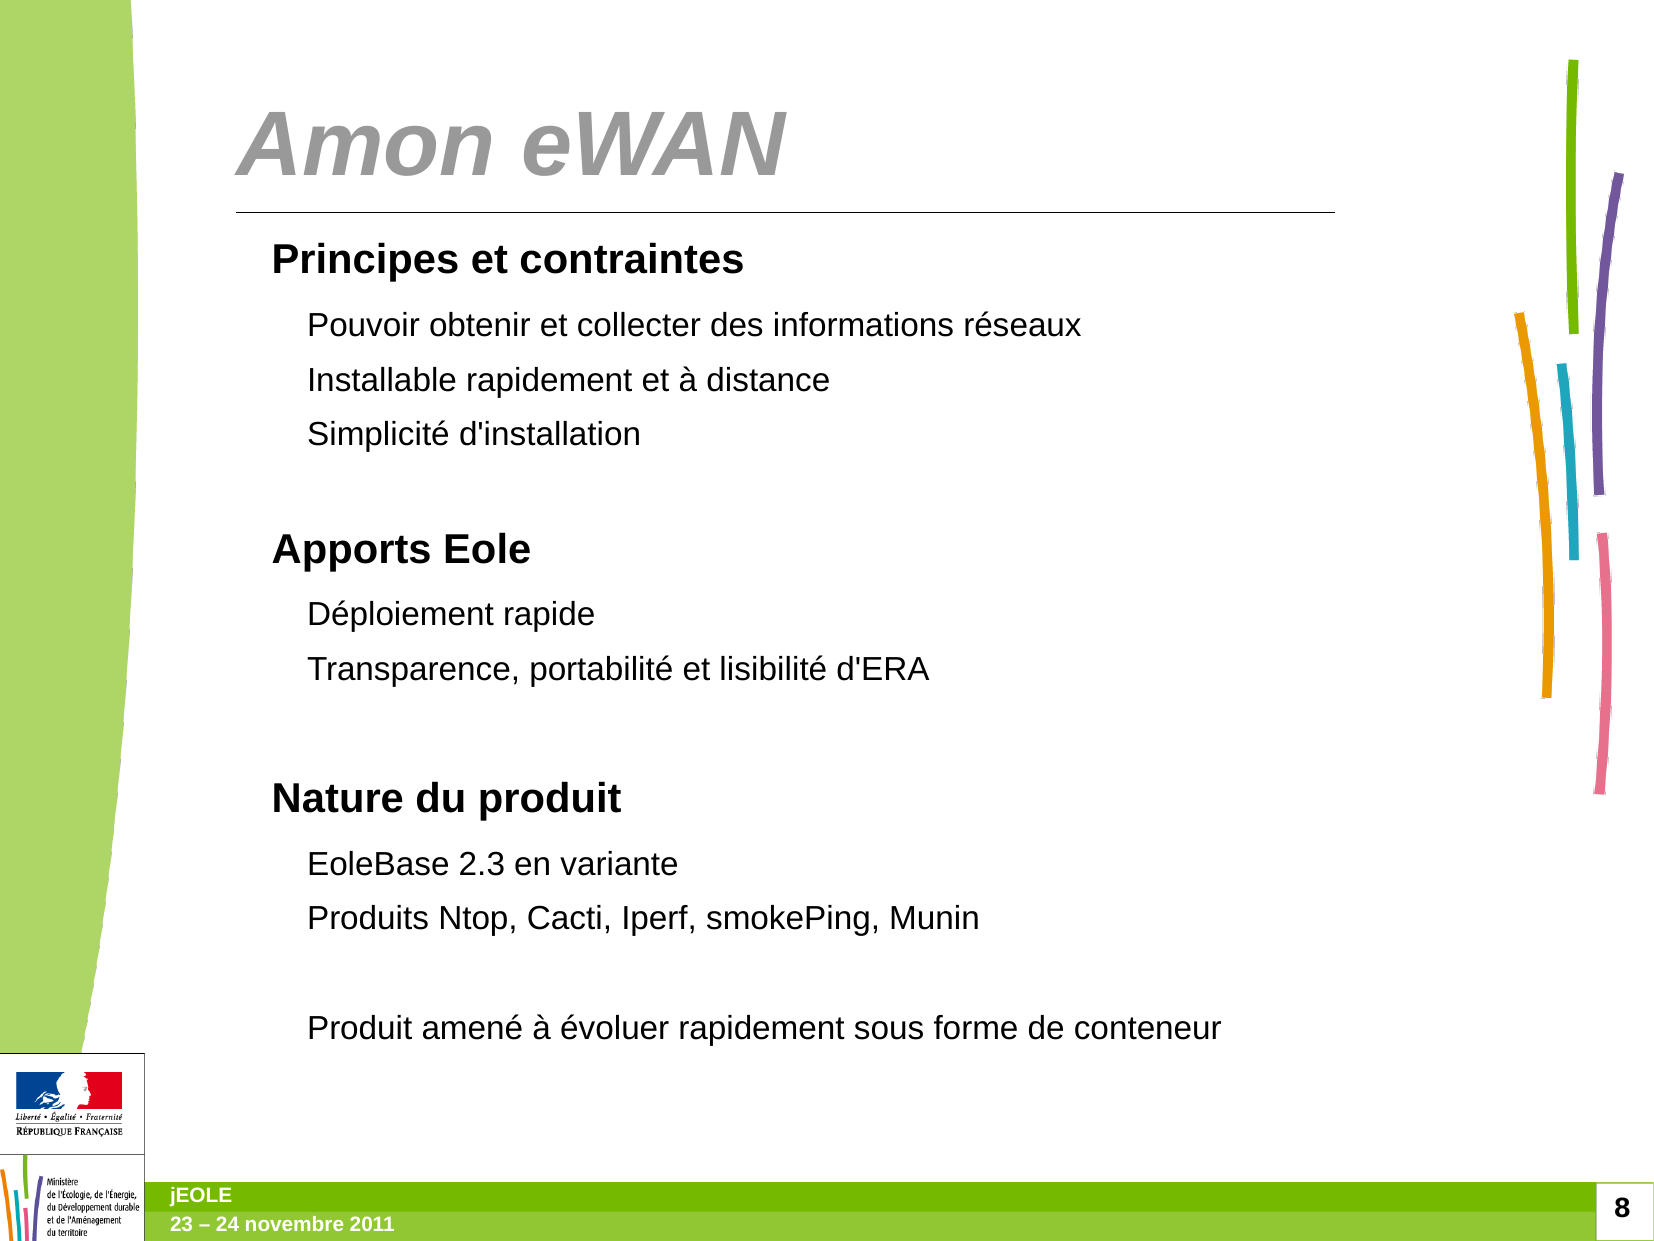

# Amon eWAN
Principes et contraintes
Pouvoir obtenir et collecter des informations réseaux
Installable rapidement et à distance
Simplicité d'installation
Apports Eole
Déploiement rapide
Transparence, portabilité et lisibilité d'ERA
Nature du produit
EoleBase 2.3 en variante
Produits Ntop, Cacti, Iperf, smokePing, Munin
Produit amené à évoluer rapidement sous forme de conteneur
8
Journées EOLE octobre 2010